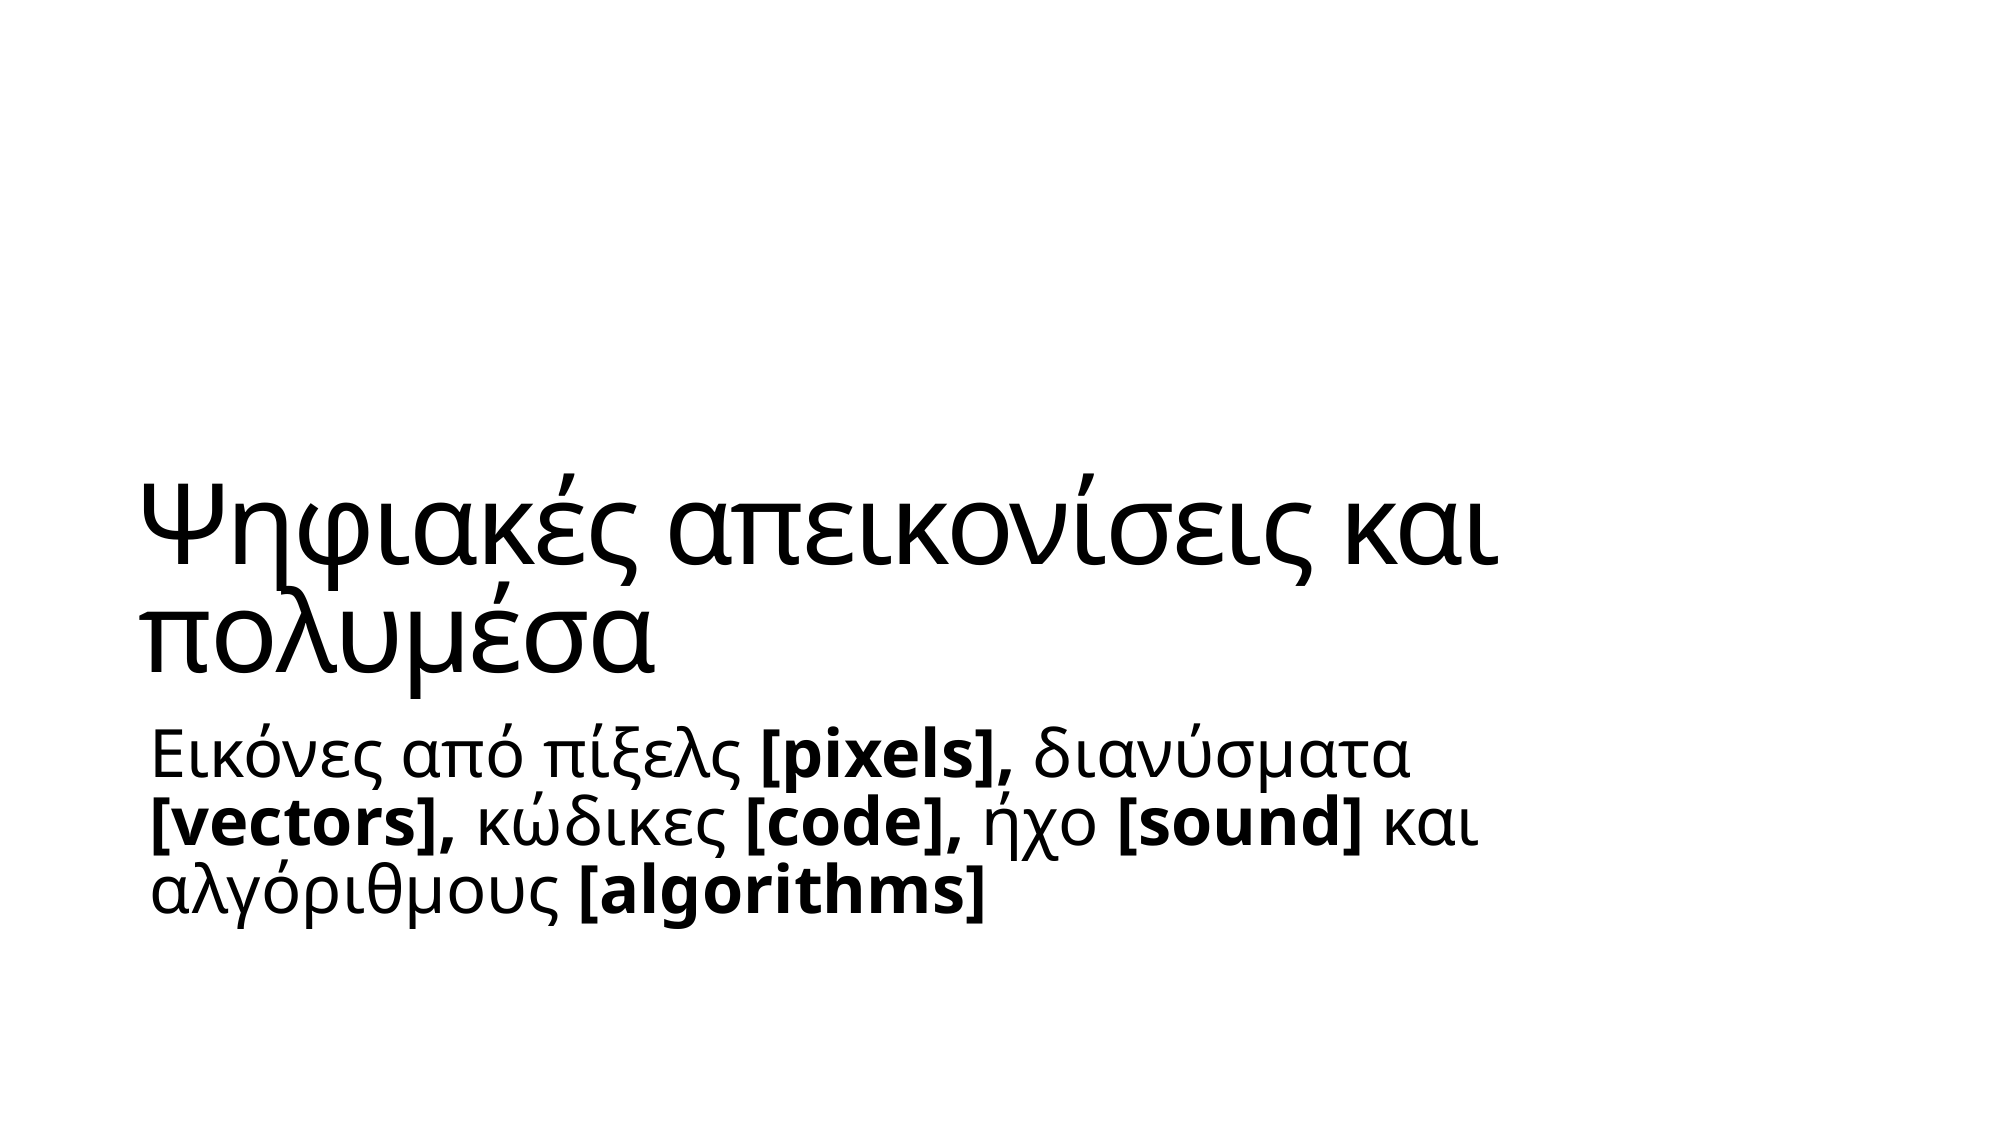

Ψηφιακές απεικονίσεις και πολυμέσα
Εικόνες από πίξελς [pixels], διανύσματα [vectors], κώδικες [code], ήχο [sound] και αλγόριθμους [algorithms]